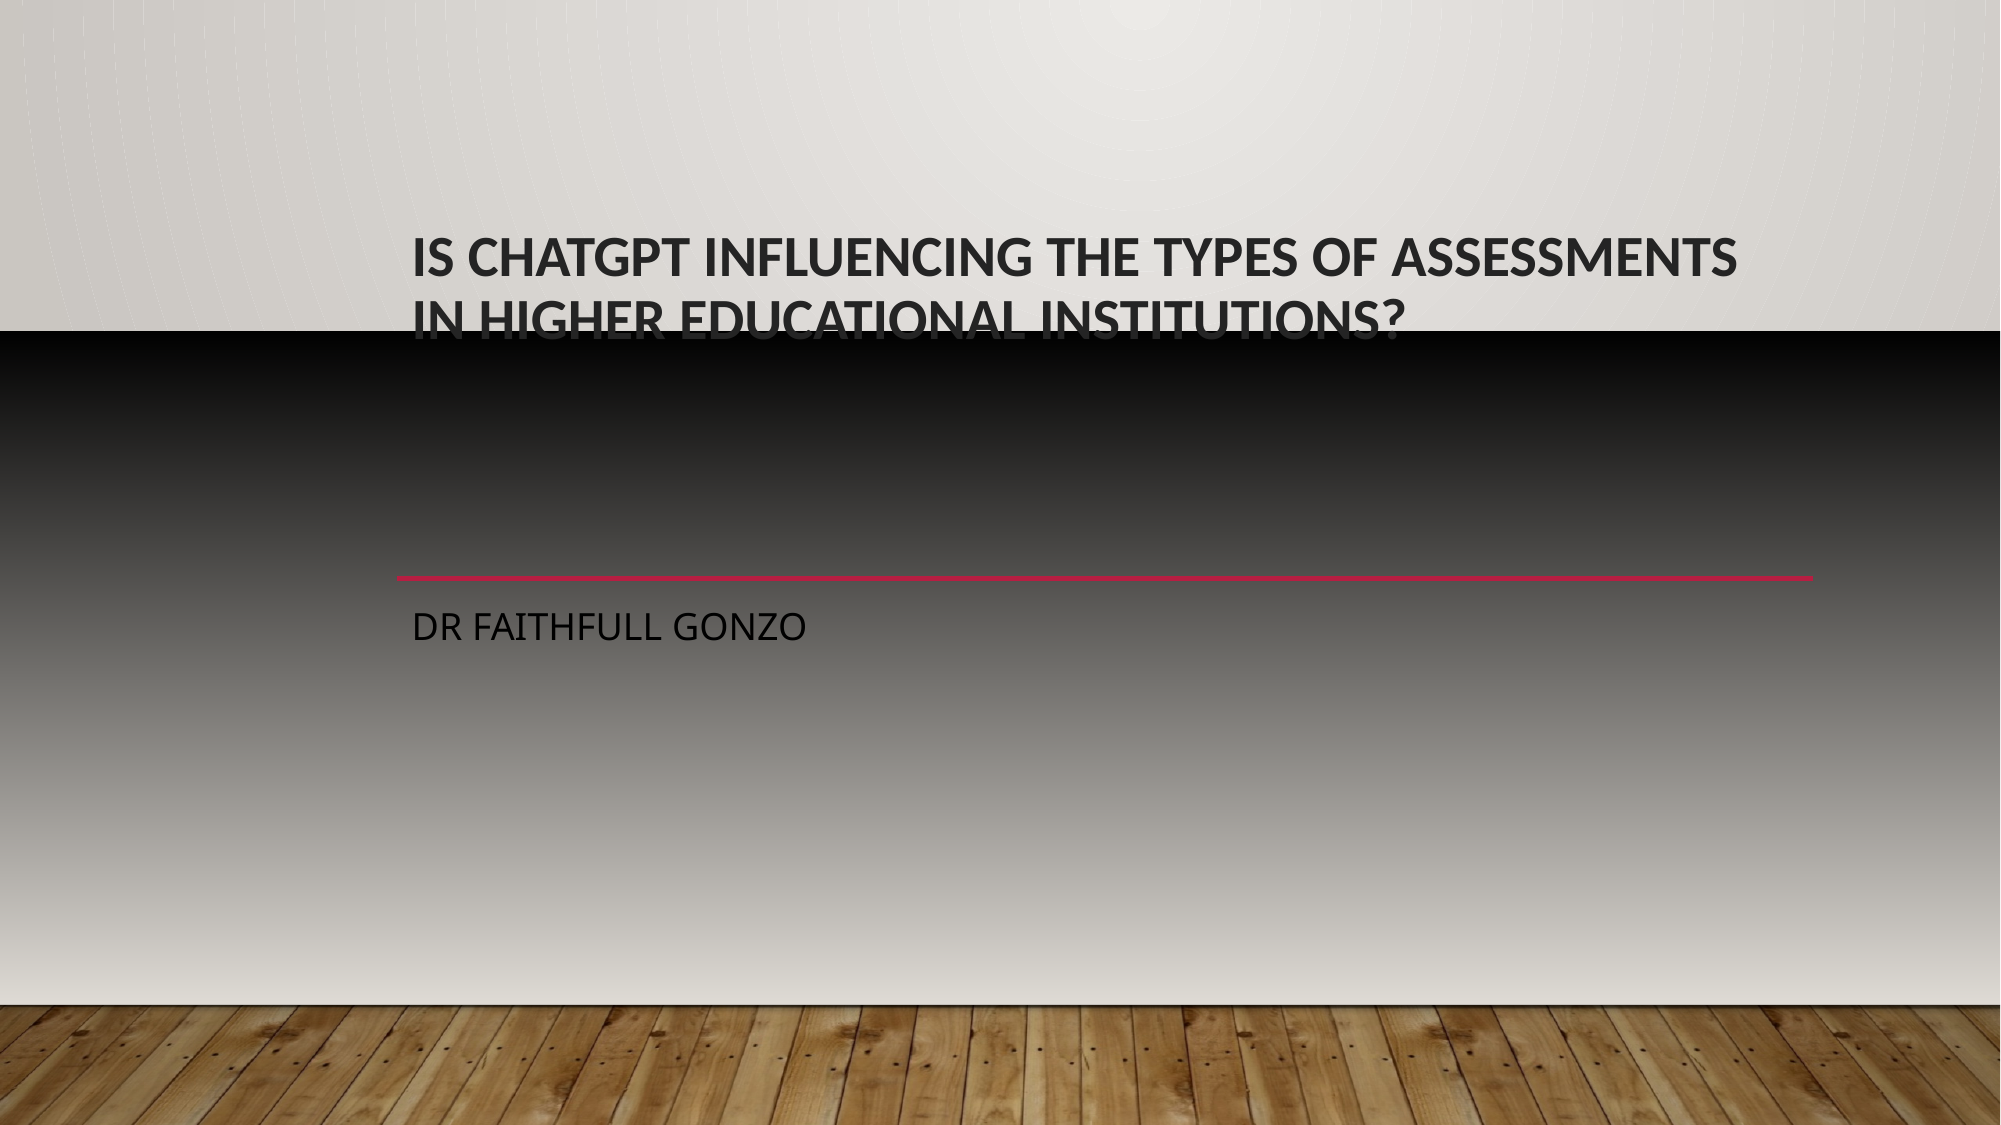

# Is ChatGPT influencing the types of assessments in Higher Educational Institutions?
Dr faithfull gonzo